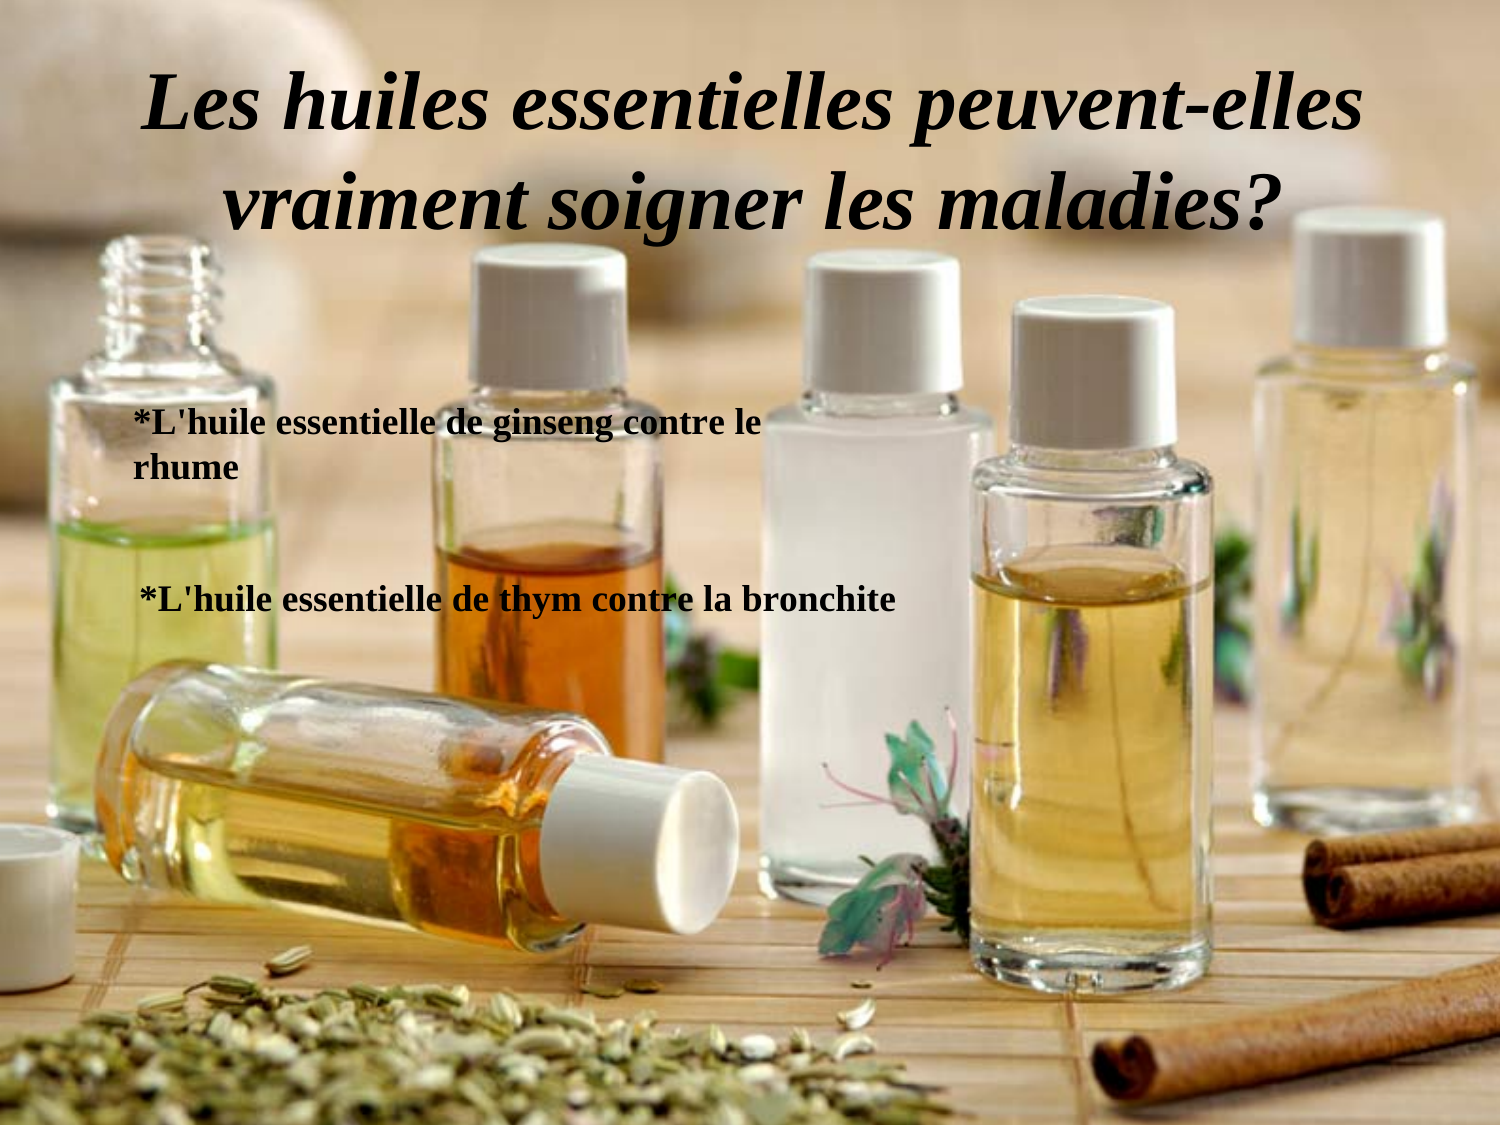

Les huiles essentielles peuvent-elles vraiment soigner les maladies?
*L'huile essentielle de ginseng contre le rhume
*L'huile essentielle de thym contre la bronchite